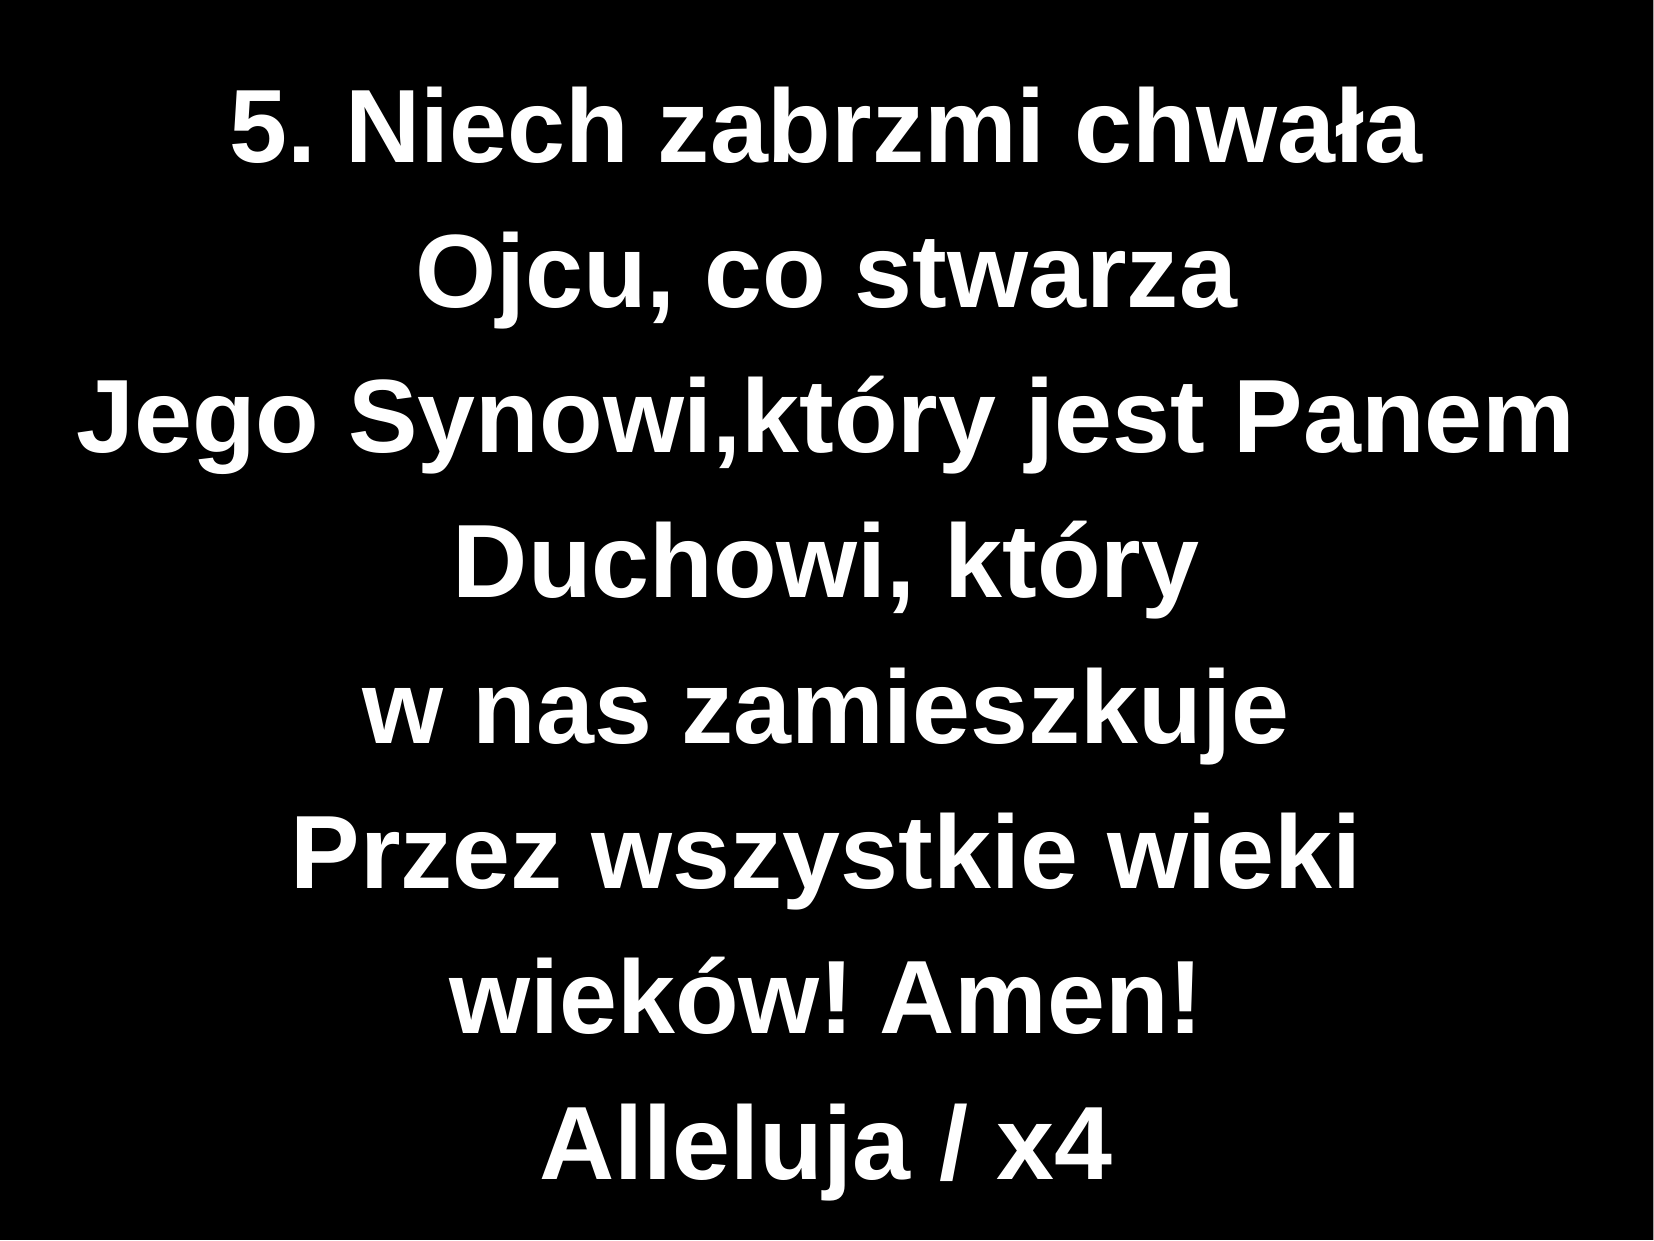

# 5. Niech zabrzmi chwała
Ojcu, co stwarza
Jego Synowi,który jest Panem
Duchowi, który
w nas zamieszkuje
Przez wszystkie wieki
wieków! Amen!
Alleluja / x4